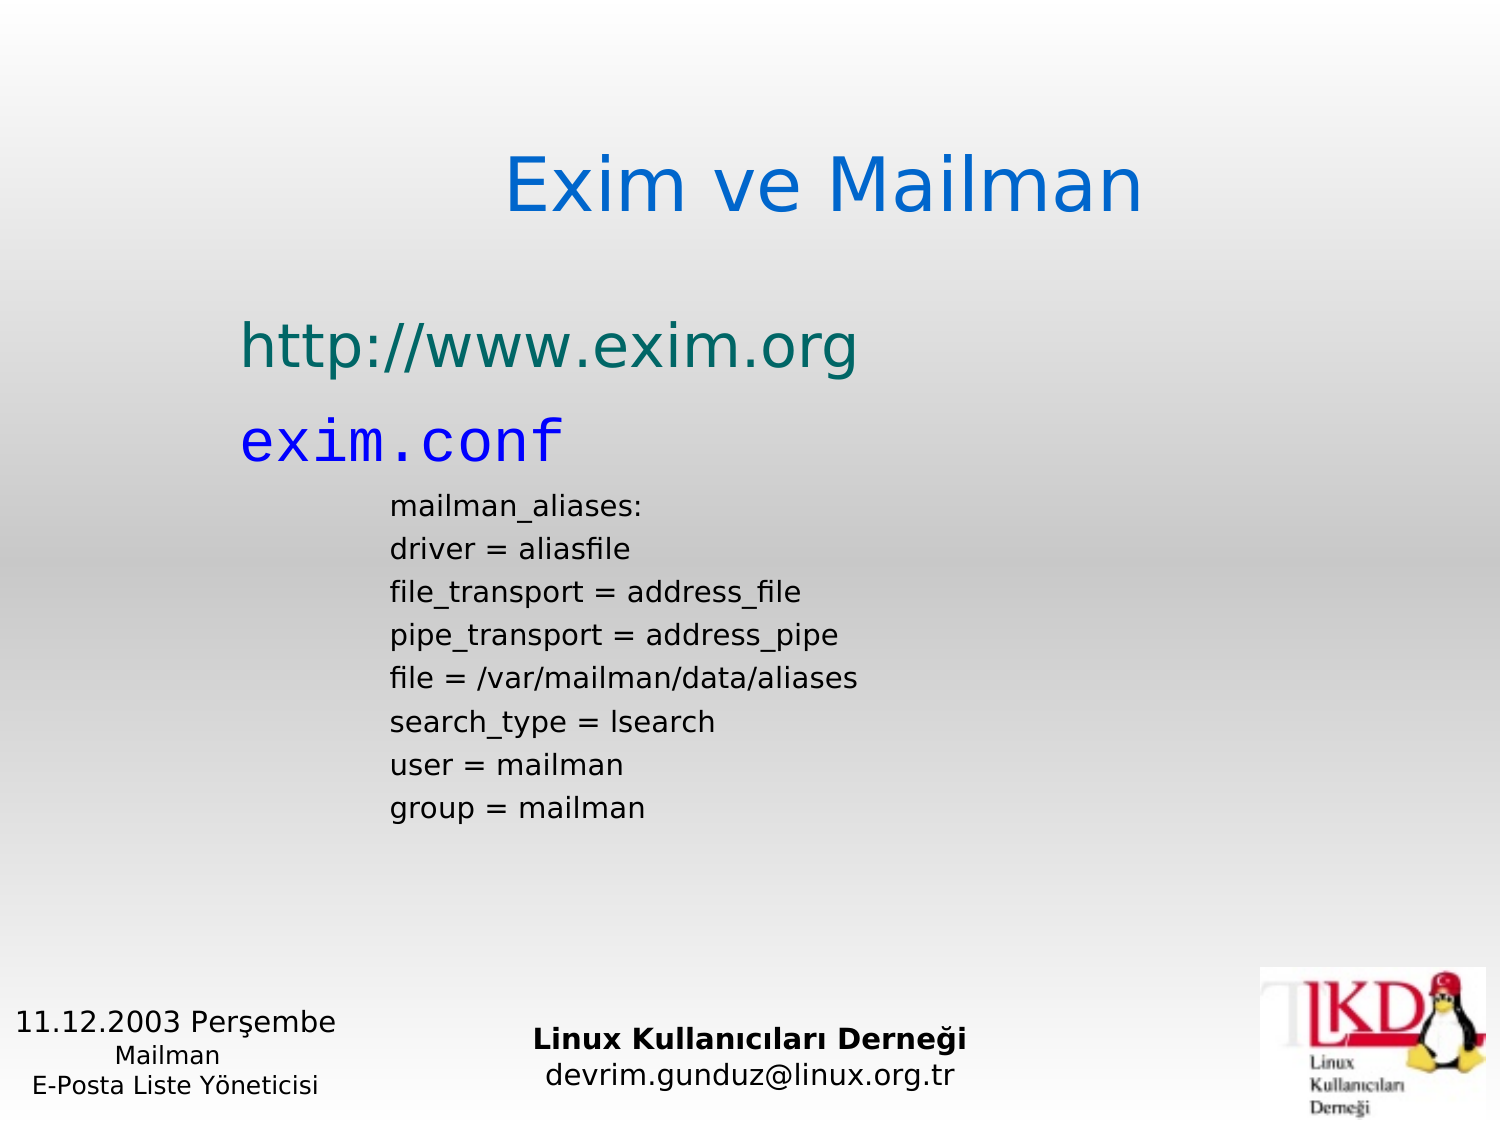

# Exim ve Mailman
http://www.exim.org
exim.conf
mailman_aliases:
driver = aliasfile
file_transport = address_file
pipe_transport = address_pipe
file = /var/mailman/data/aliases
search_type = lsearch
user = mailman
group = mailman